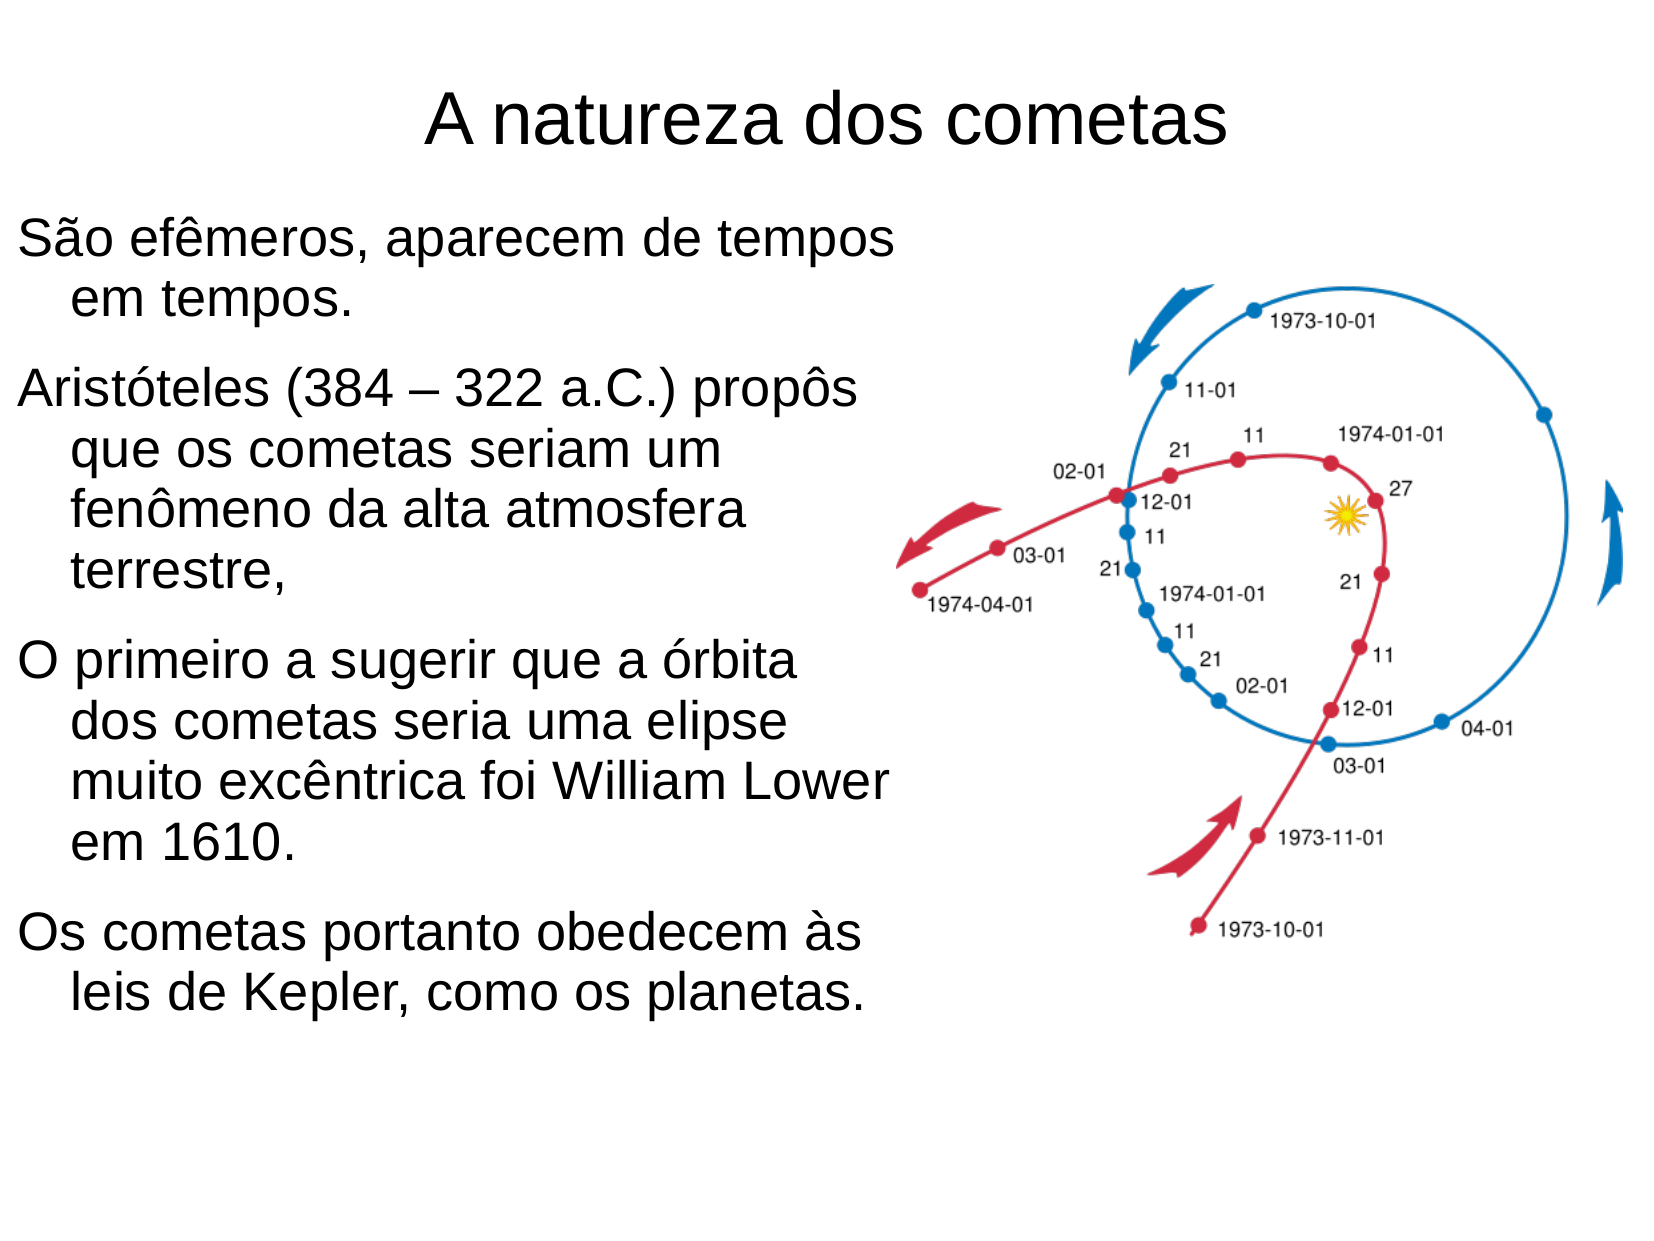

# A natureza dos cometas
São efêmeros, aparecem de tempos em tempos.
Aristóteles (384 – 322 a.C.) propôs que os cometas seriam um fenômeno da alta atmosfera terrestre,
O primeiro a sugerir que a órbita dos cometas seria uma elipse muito excêntrica foi William Lower em 1610.
Os cometas portanto obedecem às leis de Kepler, como os planetas.